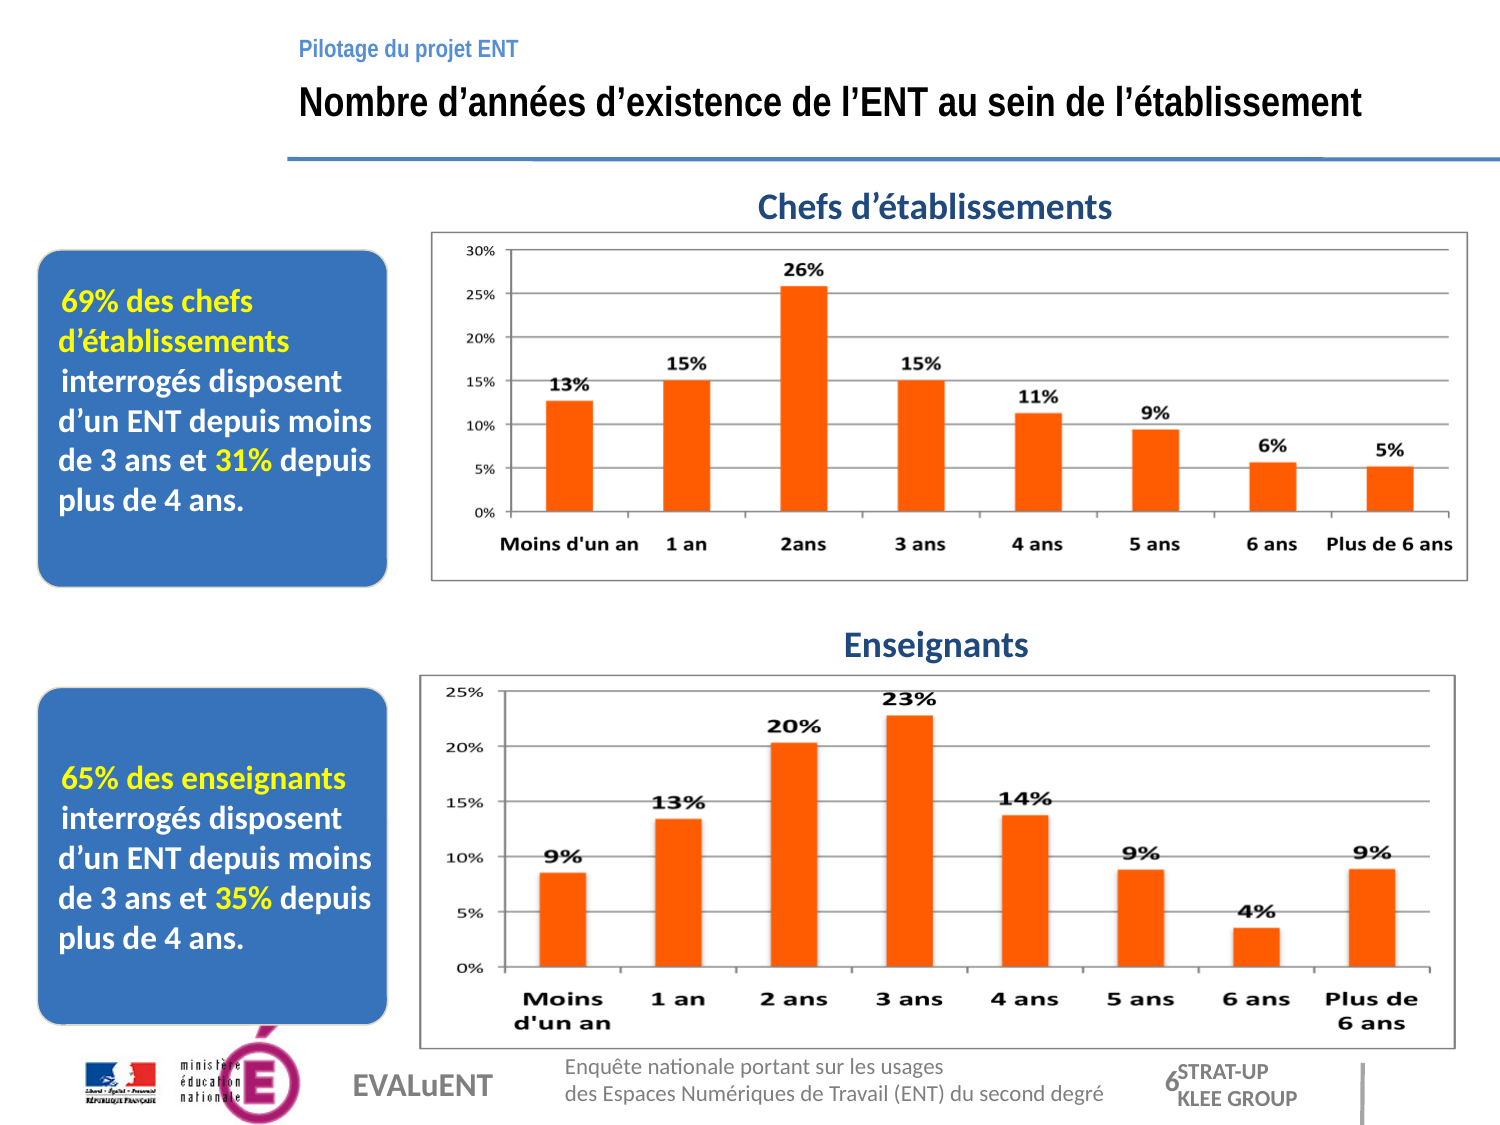

Pilotage du projet ENT
Nombre d’années d’existence de l’ENT au sein de l’établissement
Chefs d’établissements
69% des chefs d’établissements
interrogés disposent d’un ENT depuis moins de 3 ans et 31% depuis plus de 4 ans.
Enseignants
65% des enseignants
interrogés disposent d’un ENT depuis moins de 3 ans et 35% depuis plus de 4 ans.
*